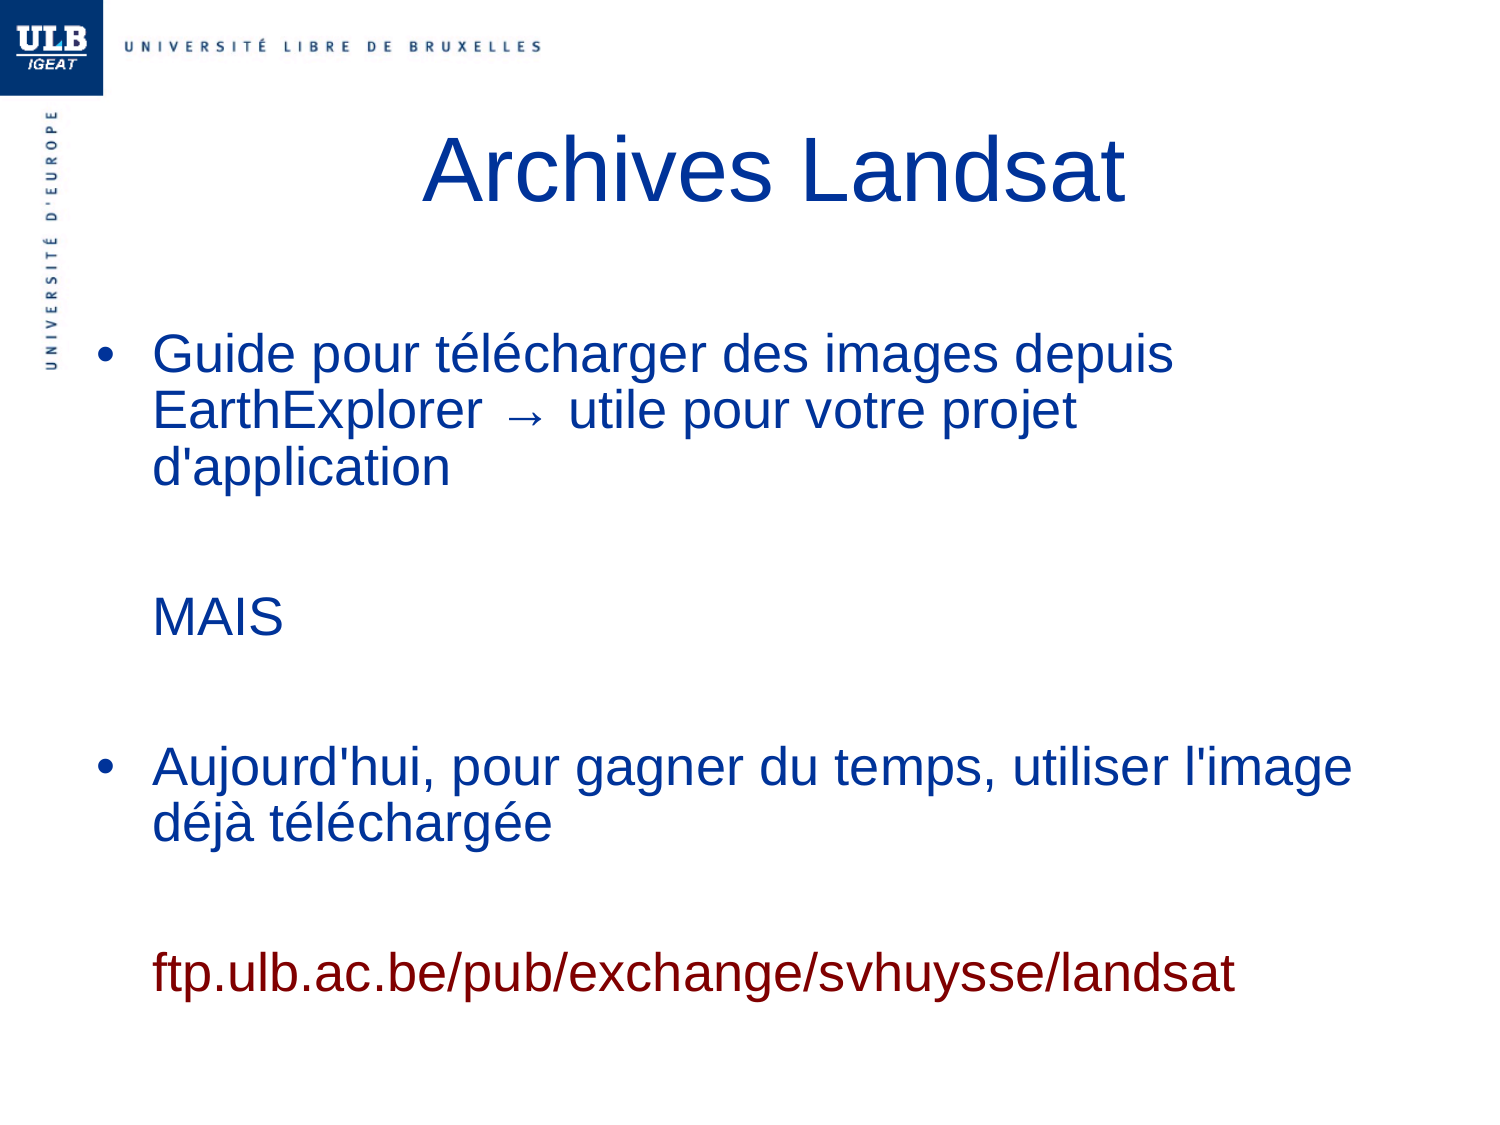

Archives Landsat
# Guide pour télécharger des images depuis EarthExplorer → utile pour votre projet d'application
MAIS
Aujourd'hui, pour gagner du temps, utiliser l'image déjà téléchargée
ftp.ulb.ac.be/pub/exchange/svhuysse/landsat